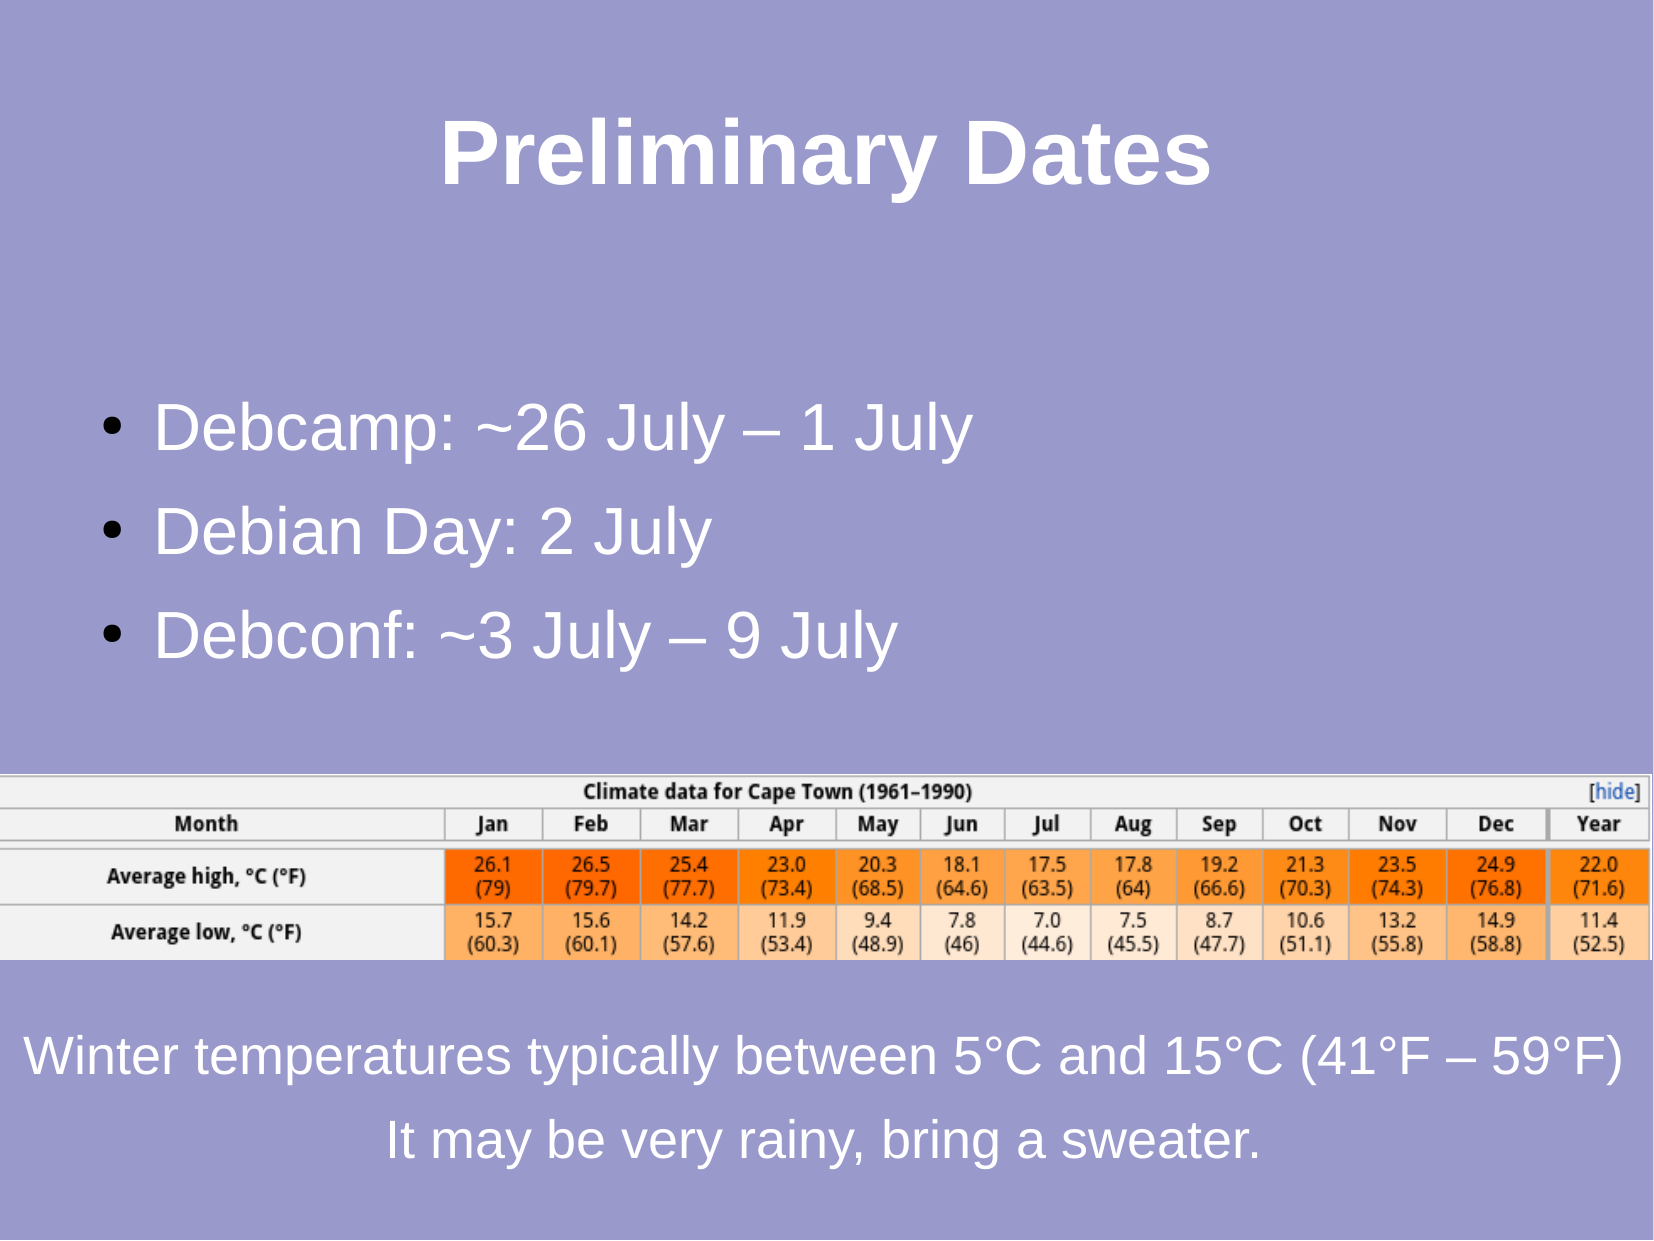

# Preliminary Dates
Debcamp: ~26 July – 1 July
Debian Day: 2 July
Debconf: ~3 July – 9 July
Winter temperatures typically between 5°C and 15°C (41°F – 59°F)
It may be very rainy, bring a sweater.